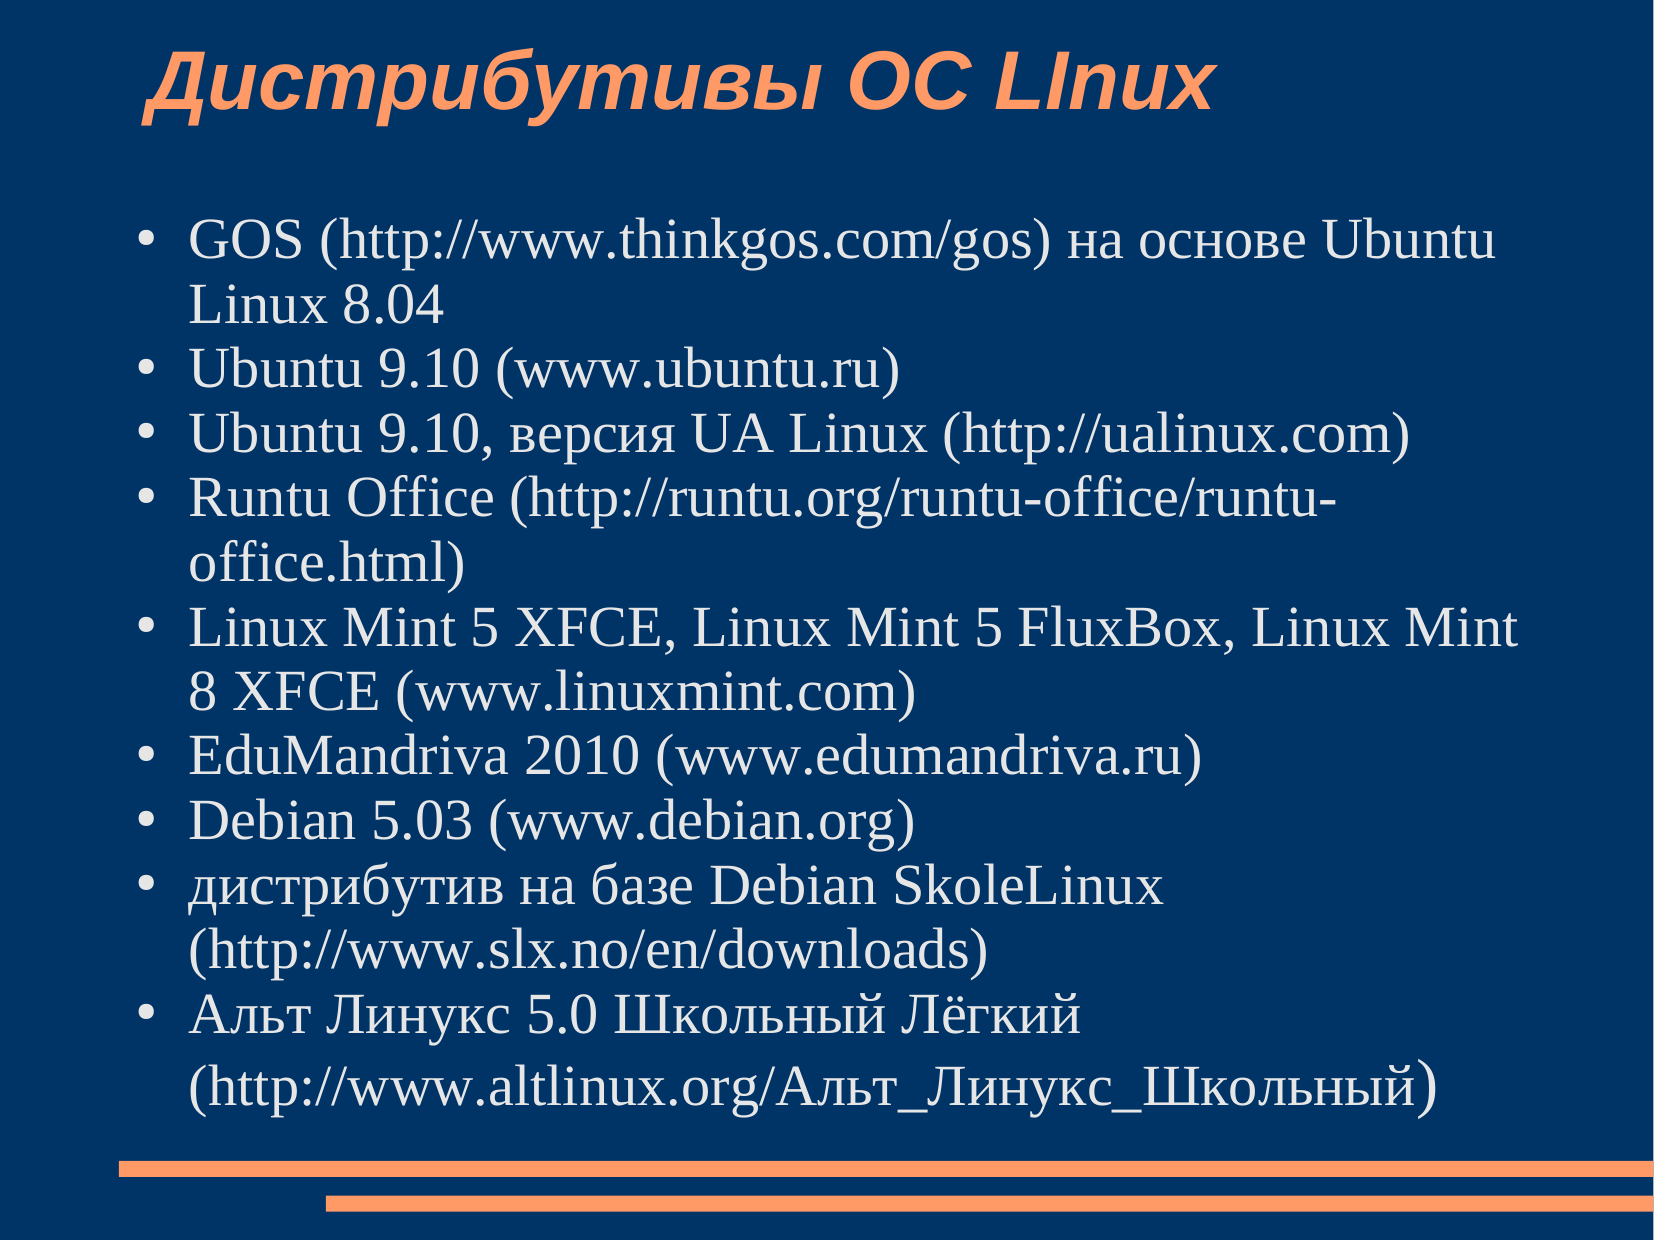

# Дистрибутивы ОС LInux
GOS (http://www.thinkgos.com/gos) на основе Ubuntu Linux 8.04
Ubuntu 9.10 (www.ubuntu.ru)
Ubuntu 9.10, версия UA Linux (http://ualinux.com)
Runtu Office (http://runtu.org/runtu-office/runtu-office.html)
Linux Mint 5 XFCE, Linux Mint 5 FluxBox, Linux Mint 8 XFCE (www.linuxmint.com)
EduMandriva 2010 (www.edumandriva.ru)
Debian 5.03 (www.debian.org)
дистрибутив на базе Debian SkoleLinux (http://www.slx.no/en/downloads)
Альт Линукс 5.0 Школьный Лёгкий (http://www.altlinux.org/Альт_Линукс_Школьный)